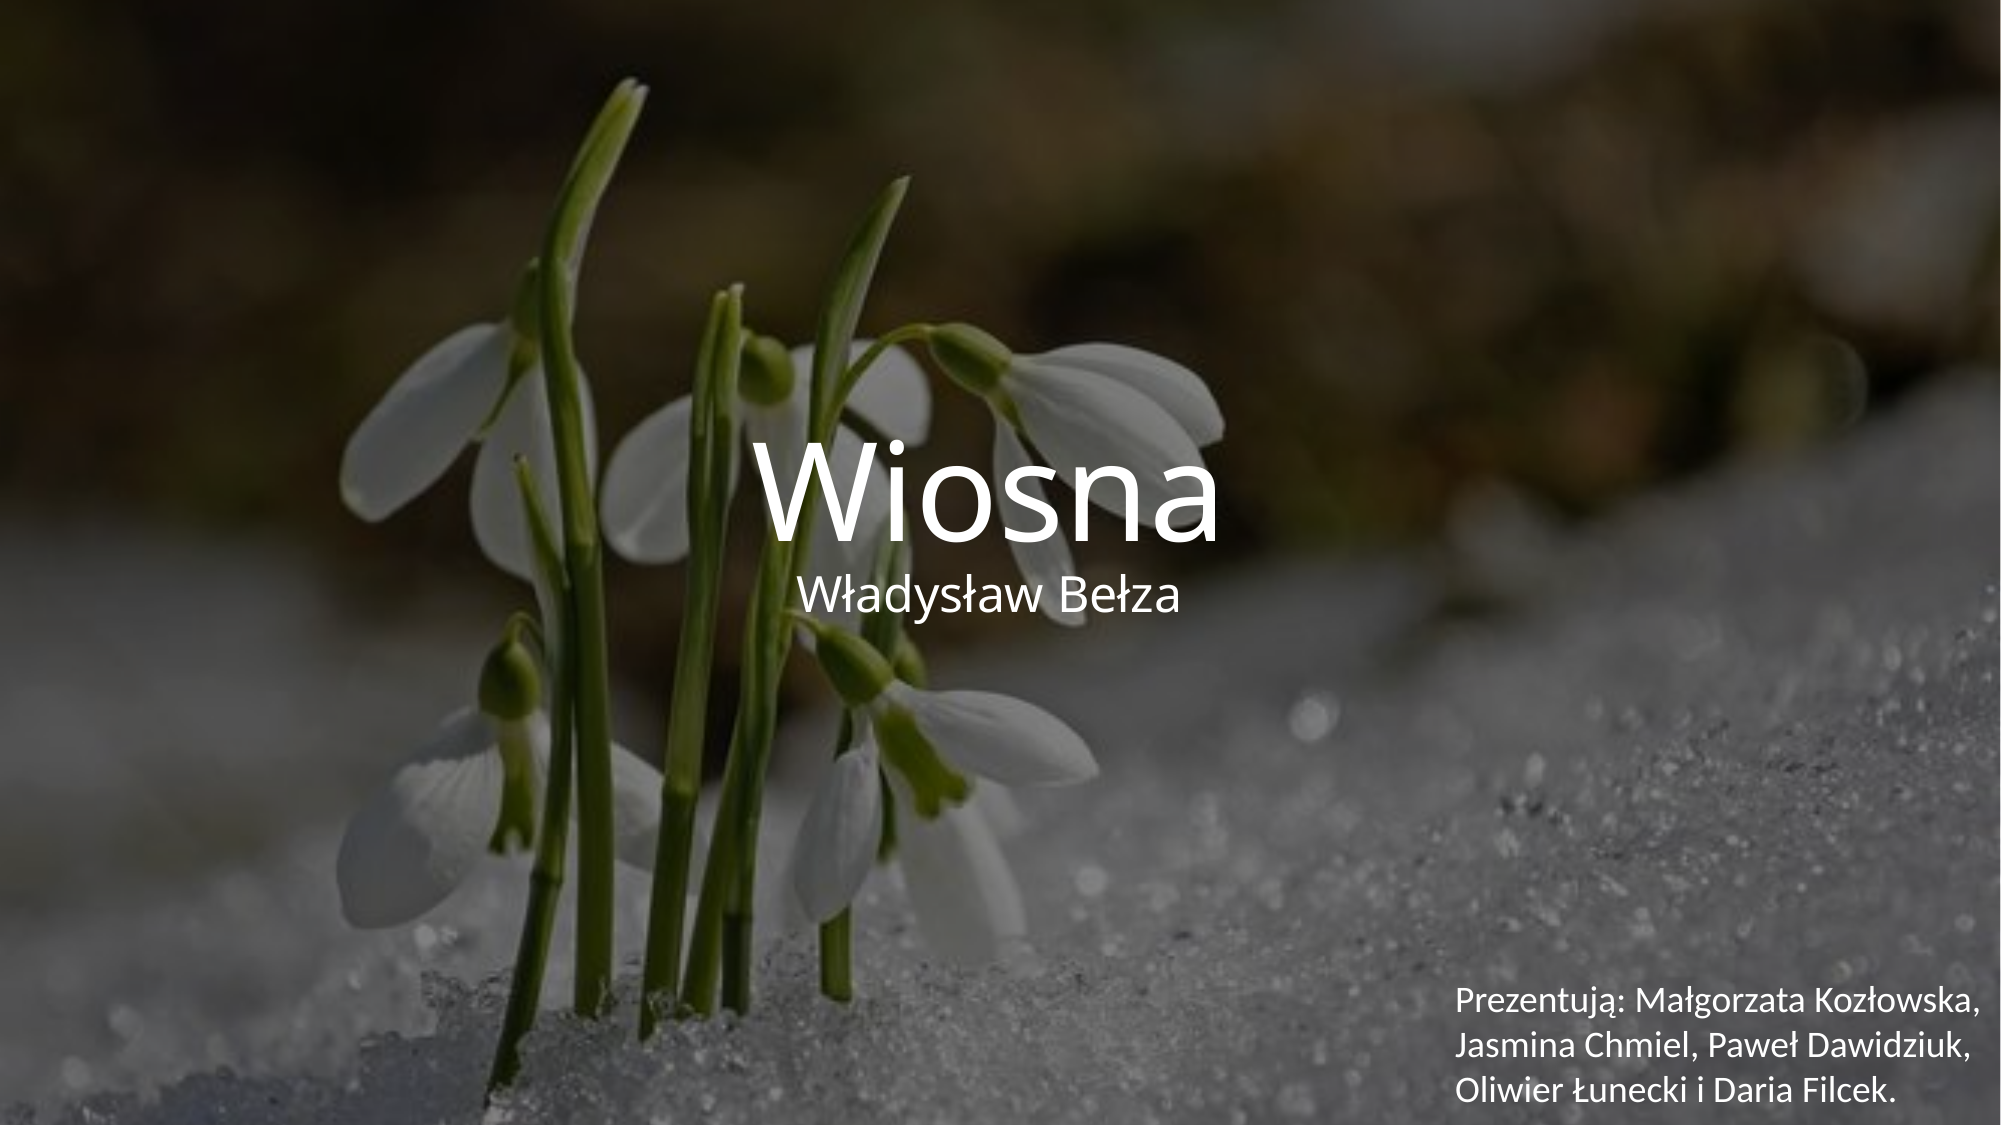

# Wiosna
Władysław Bełza
Prezentują: Małgorzata Kozłowska, Jasmina Chmiel, Paweł Dawidziuk, Oliwier Łunecki i Daria Filcek.